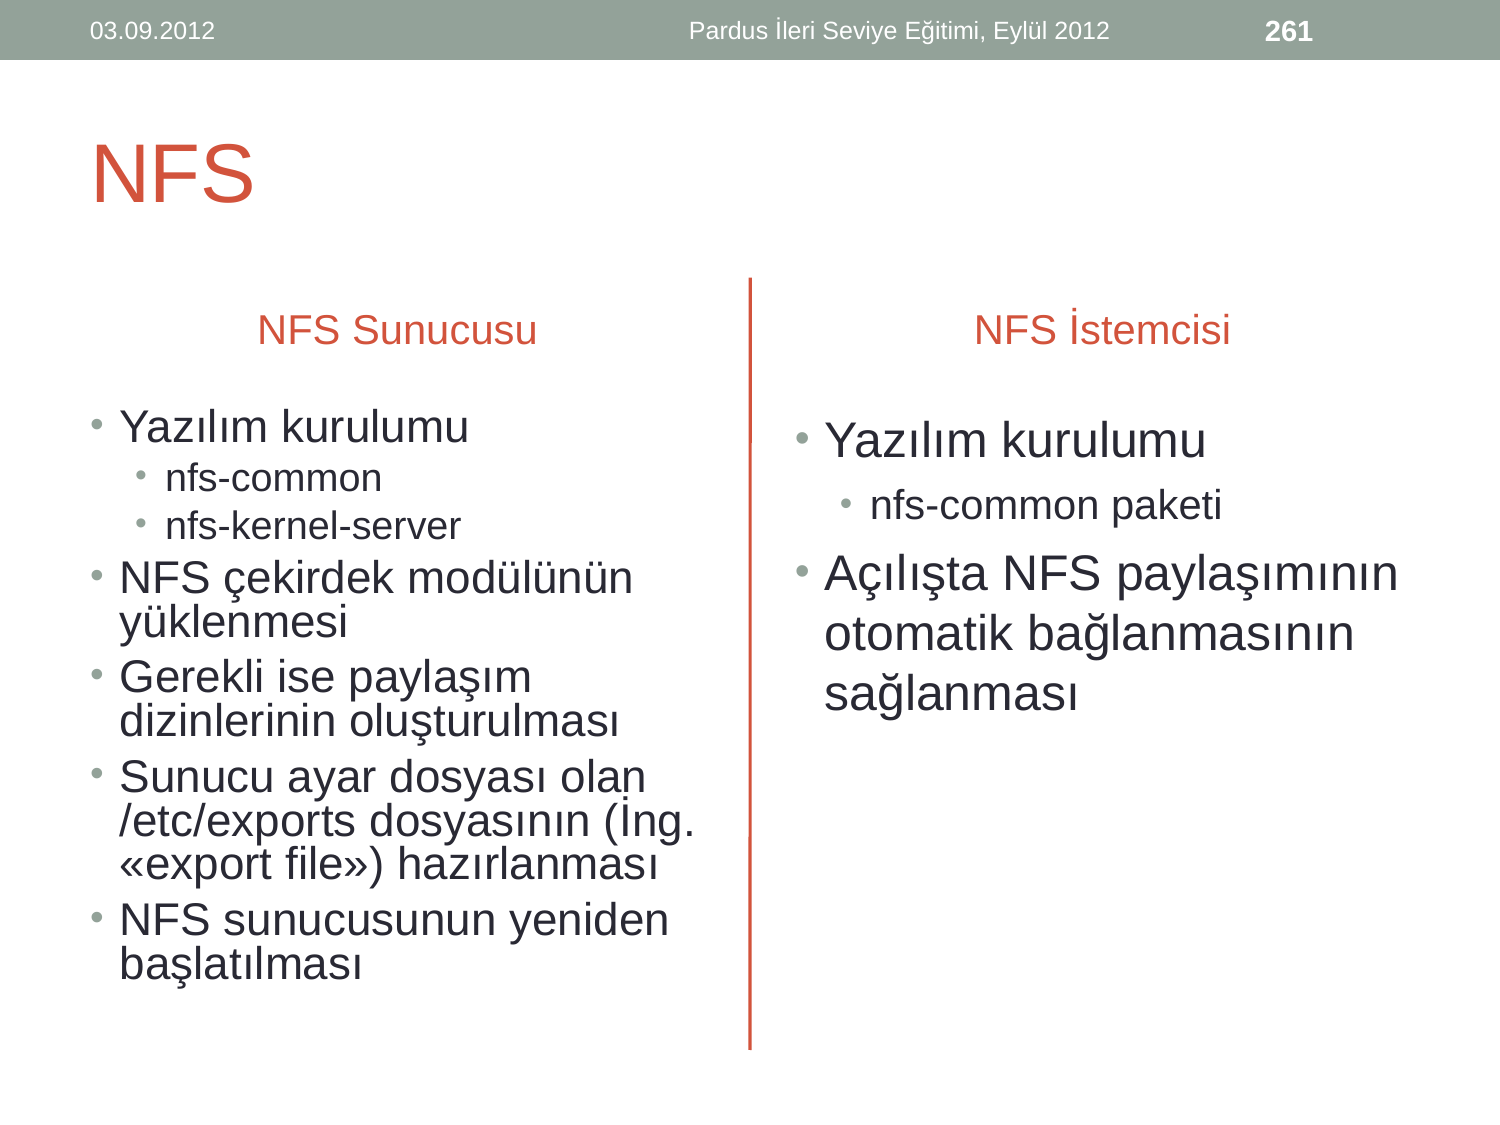

03.09.2012
Pardus İleri Seviye Eğitimi, Eylül 2012
# NFS
NFS Sunucusu
NFS İstemcisi
Yazılım kurulumu
nfs-common
nfs-kernel-server
NFS çekirdek modülünün yüklenmesi
Gerekli ise paylaşım dizinlerinin oluşturulması
Sunucu ayar dosyası olan /etc/exports dosyasının (İng. «export file») hazırlanması
NFS sunucusunun yeniden başlatılması
Yazılım kurulumu
nfs-common paketi
Açılışta NFS paylaşımının otomatik bağlanmasının sağlanması